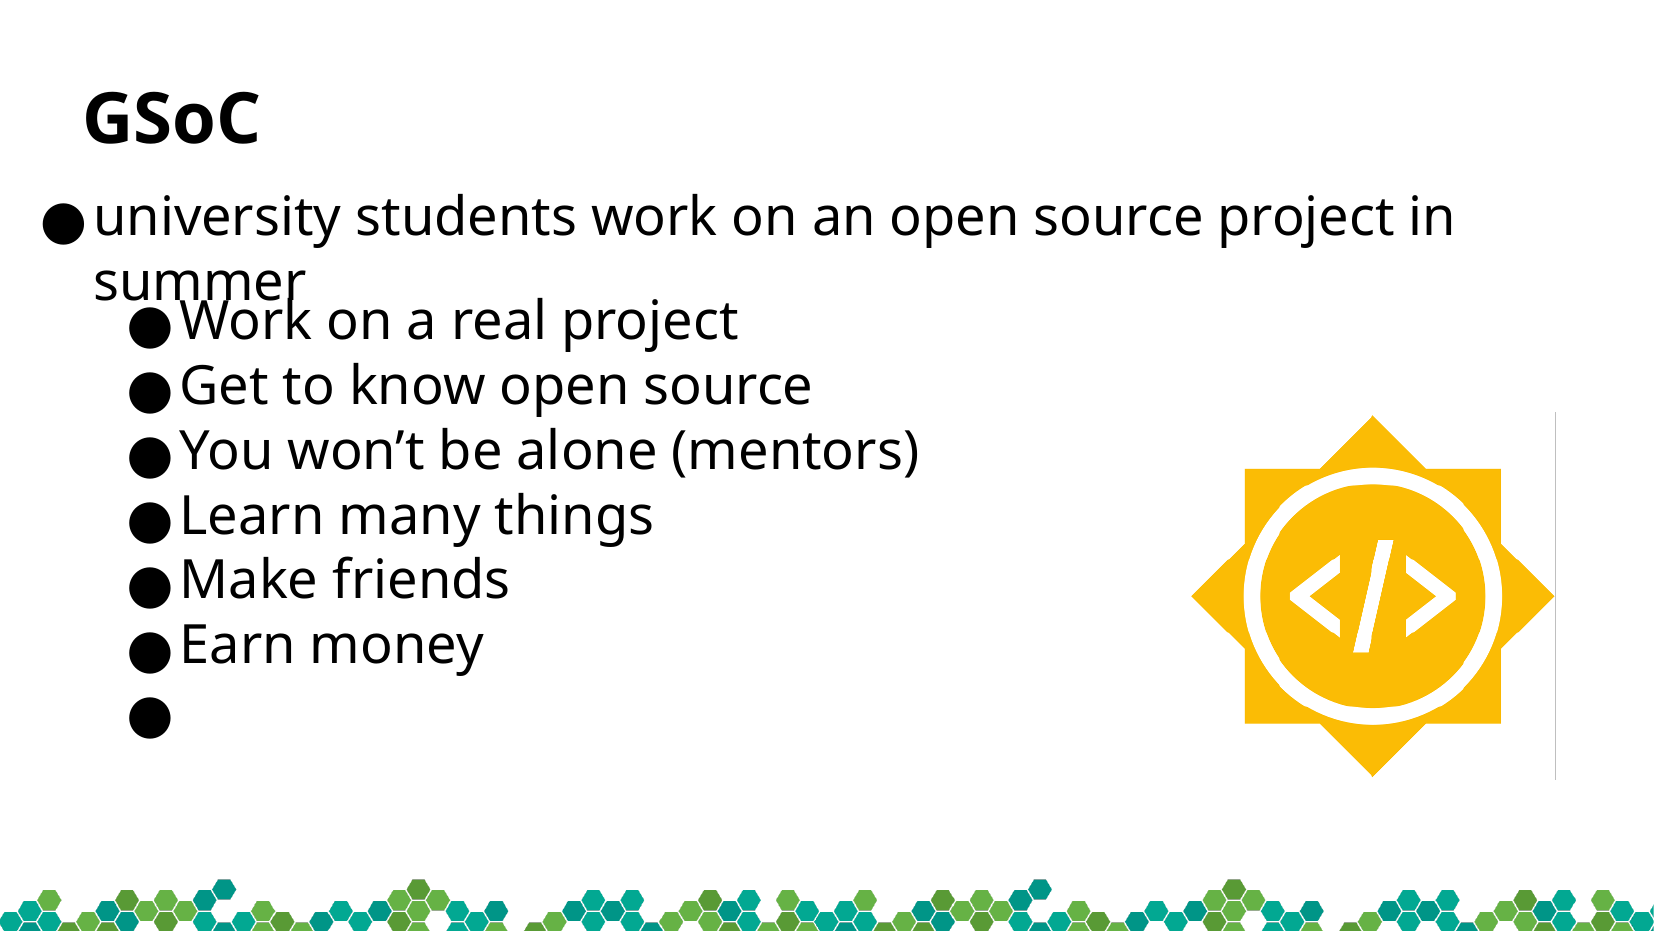

GSoC
university students work on an open source project in summer
Work on a real project
Get to know open source
You won’t be alone (mentors)
Learn many things
Make friends
Earn money